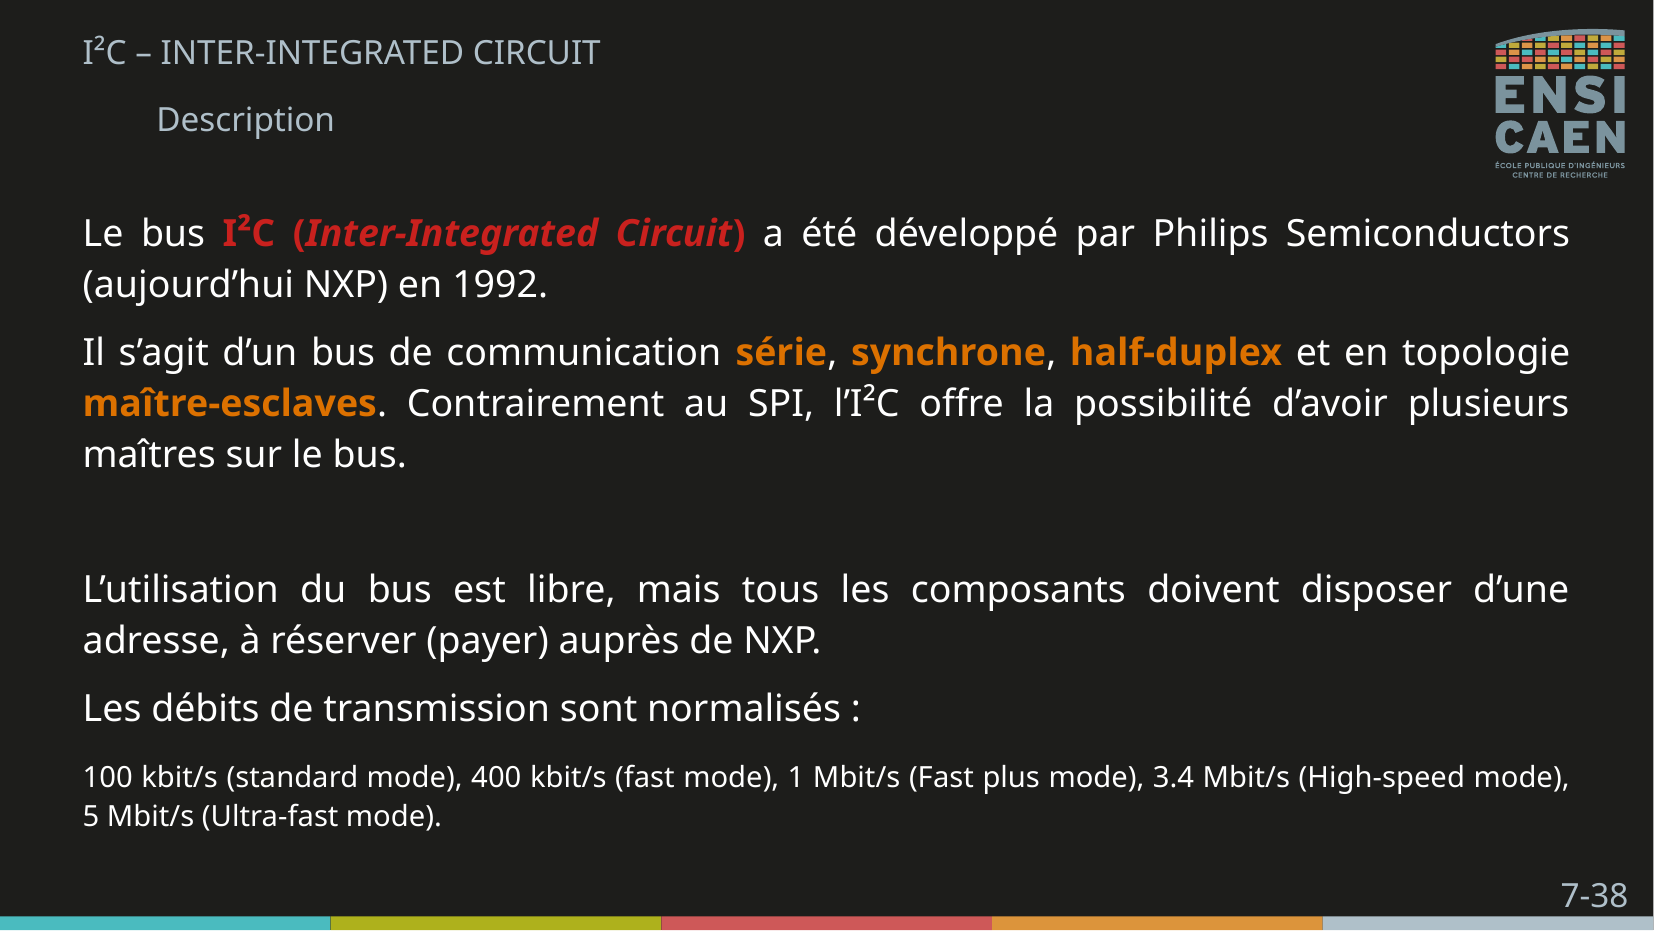

# I²C – INTER-INTEGRATED CIRCUIT Description
Le bus I²C (Inter-Integrated Circuit) a été développé par Philips Semiconductors (aujourd’hui NXP) en 1992.
Il s’agit d’un bus de communication série, synchrone, half-duplex et en topologie maître-esclaves. Contrairement au SPI, l’I²C offre la possibilité d’avoir plusieurs maîtres sur le bus.
L’utilisation du bus est libre, mais tous les composants doivent disposer d’une adresse, à réserver (payer) auprès de NXP.
Les débits de transmission sont normalisés :
100 kbit/s (standard mode), 400 kbit/s (fast mode), 1 Mbit/s (Fast plus mode), 3.4 Mbit/s (High-speed mode), 5 Mbit/s (Ultra-fast mode).